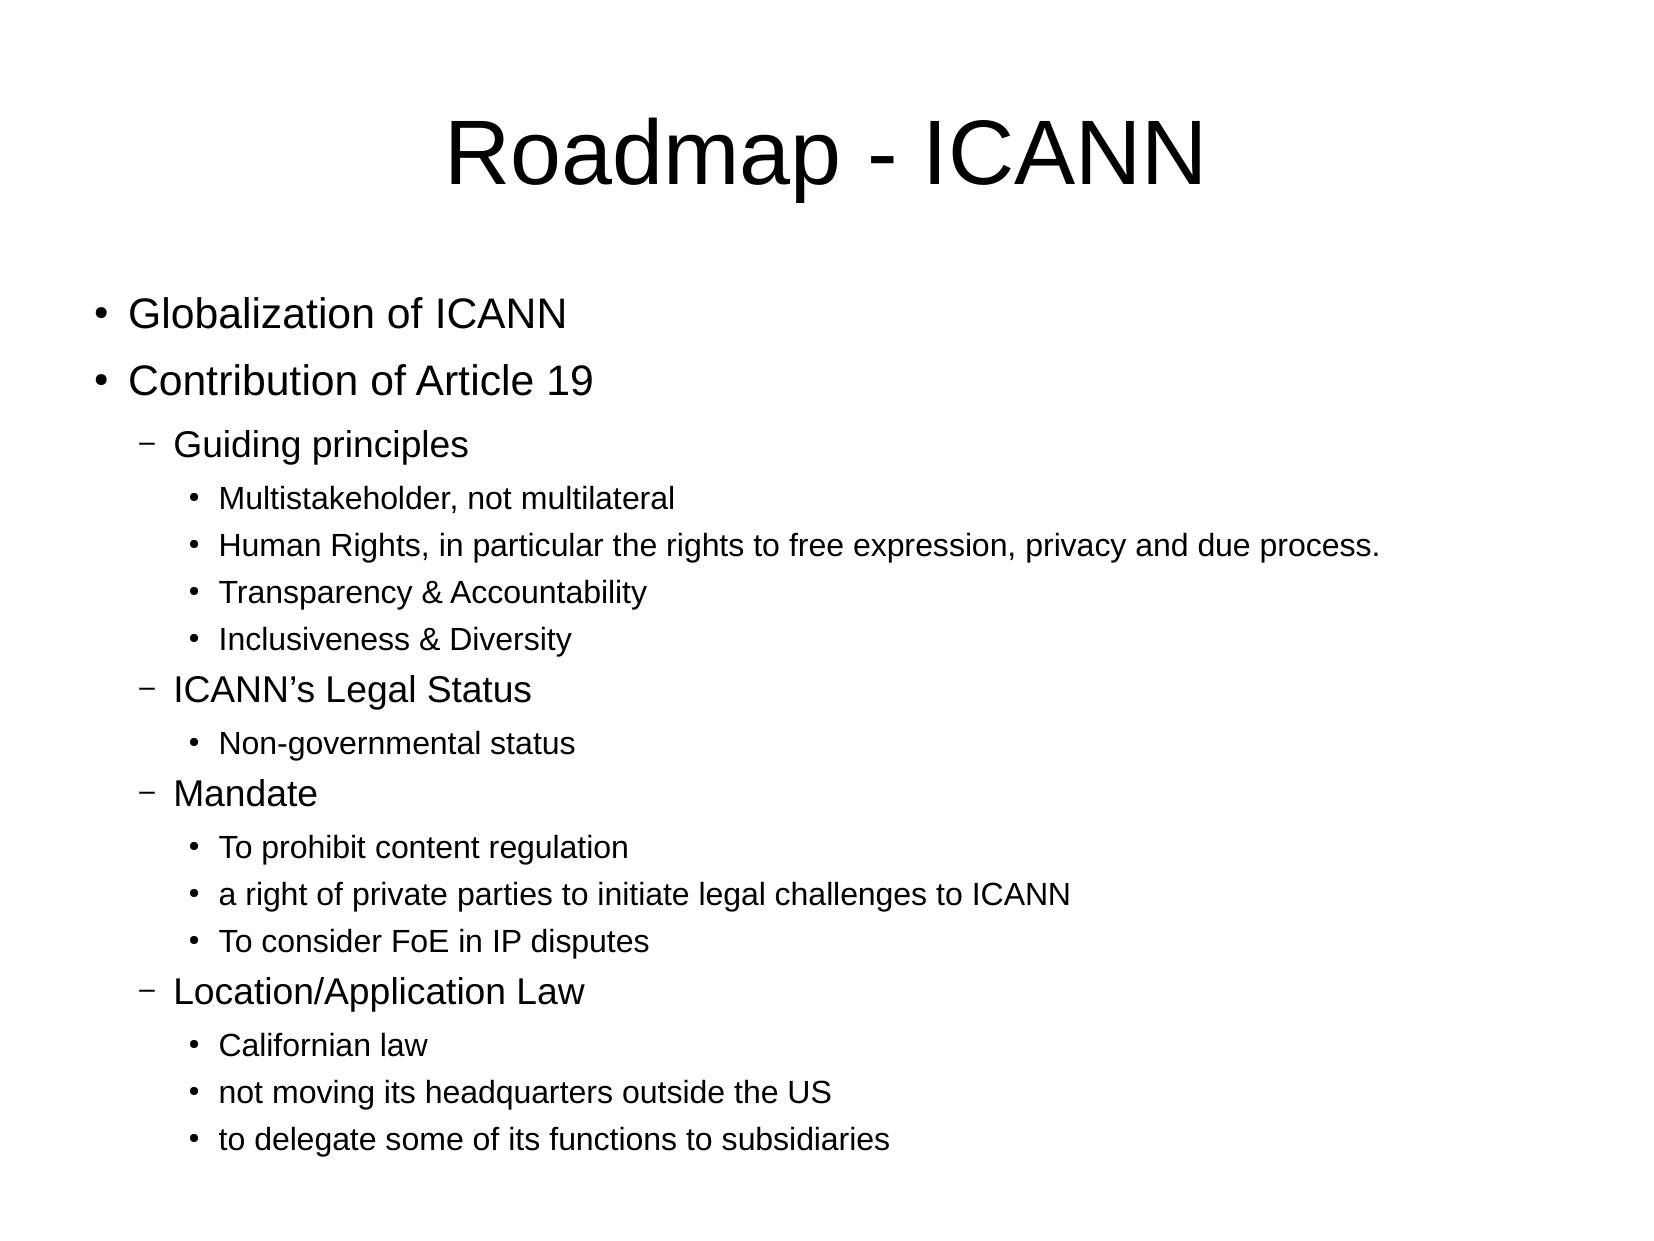

# Roadmap - ICANN
Globalization of ICANN
Contribution of Article 19
Guiding principles
Multistakeholder, not multilateral
Human Rights, in particular the rights to free expression, privacy and due process.
Transparency & Accountability
Inclusiveness & Diversity
ICANN’s Legal Status
Non-governmental status
Mandate
To prohibit content regulation
a right of private parties to initiate legal challenges to ICANN
To consider FoE in IP disputes
Location/Application Law
Californian law
not moving its headquarters outside the US
to delegate some of its functions to subsidiaries